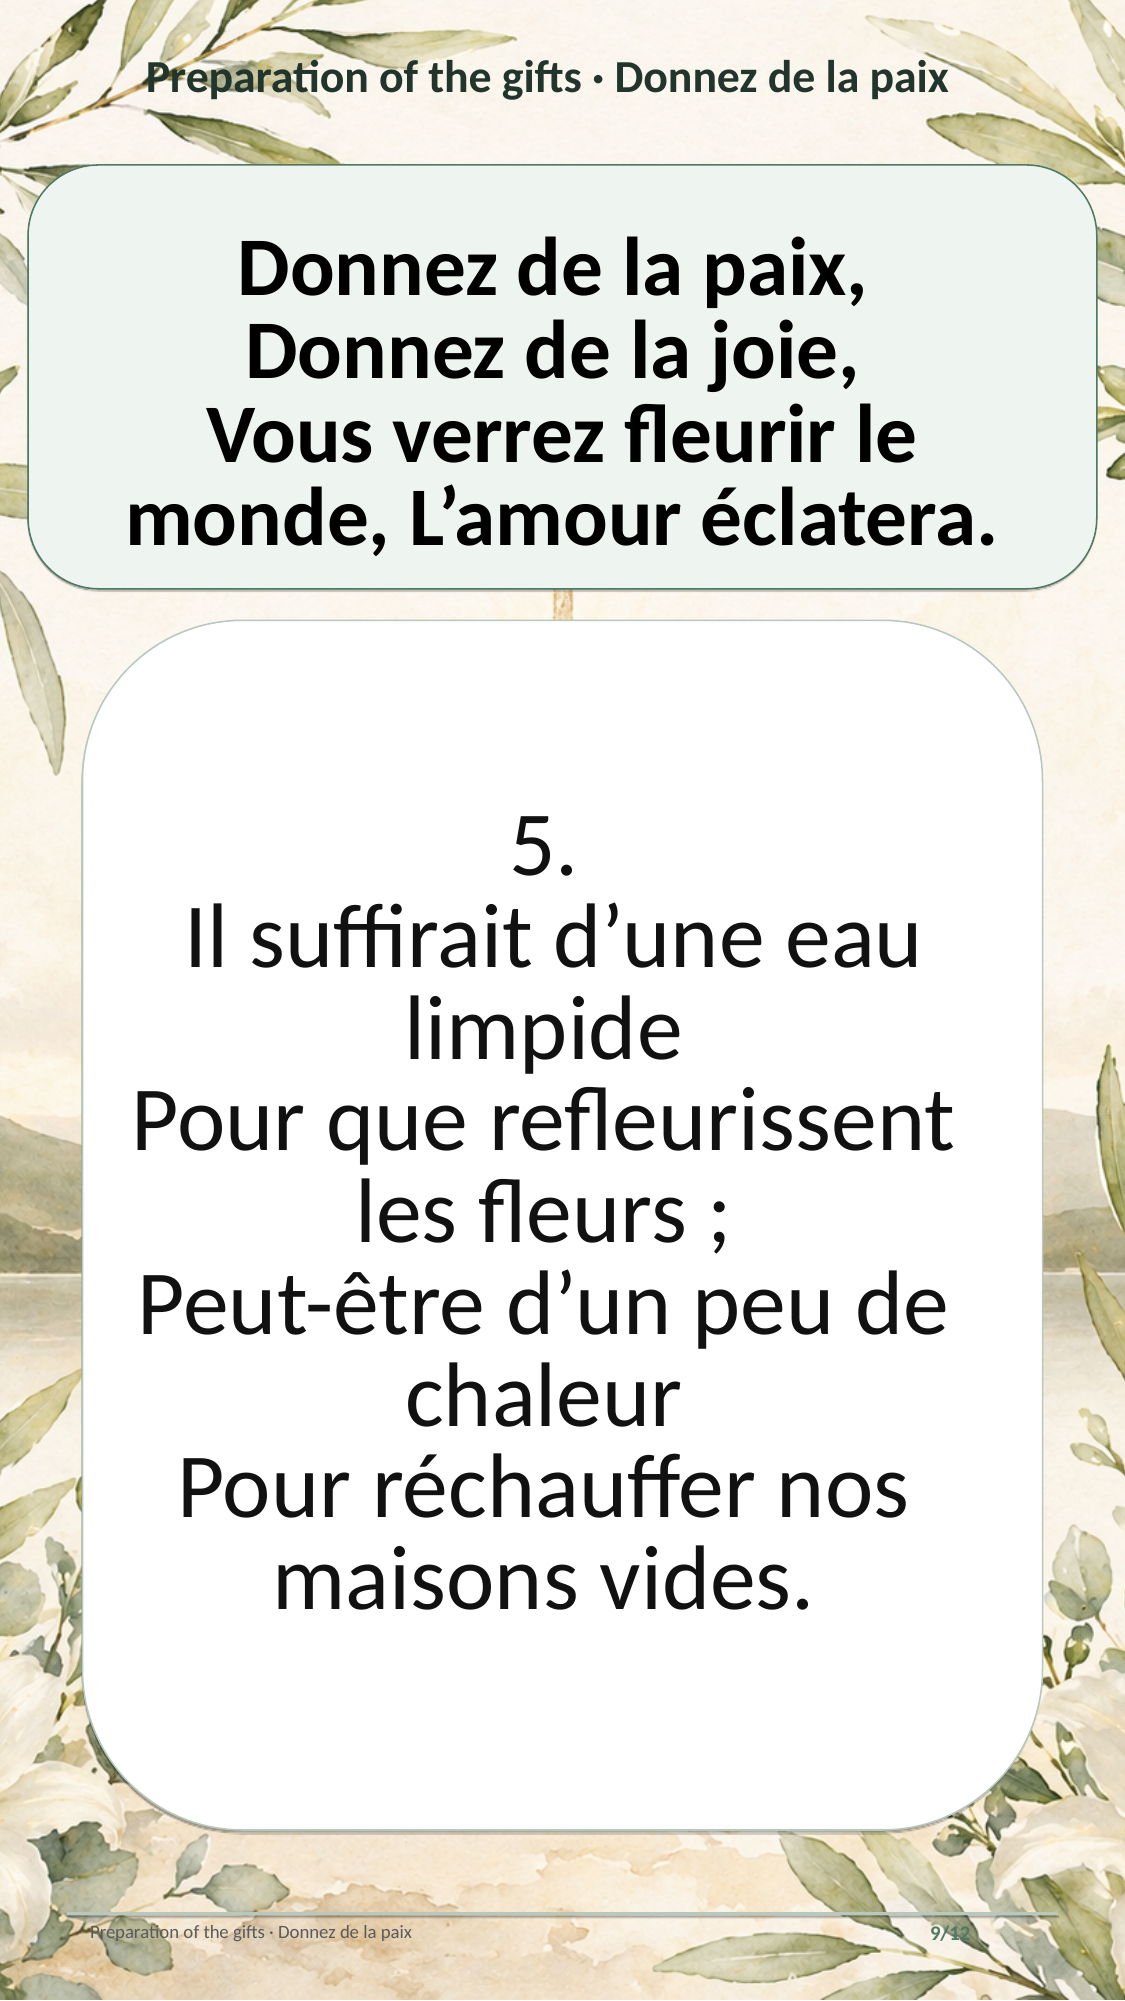

Preparation of the gifts · Donnez de la paix
Donnez de la paix,
Donnez de la joie,
Vous verrez fleurir le monde, L’amour éclatera.
5.
 Il suffirait d’une eau limpide
Pour que refleurissent les fleurs ;
Peut-être d’un peu de chaleur
Pour réchauffer nos maisons vides.
Preparation of the gifts · Donnez de la paix
9/12